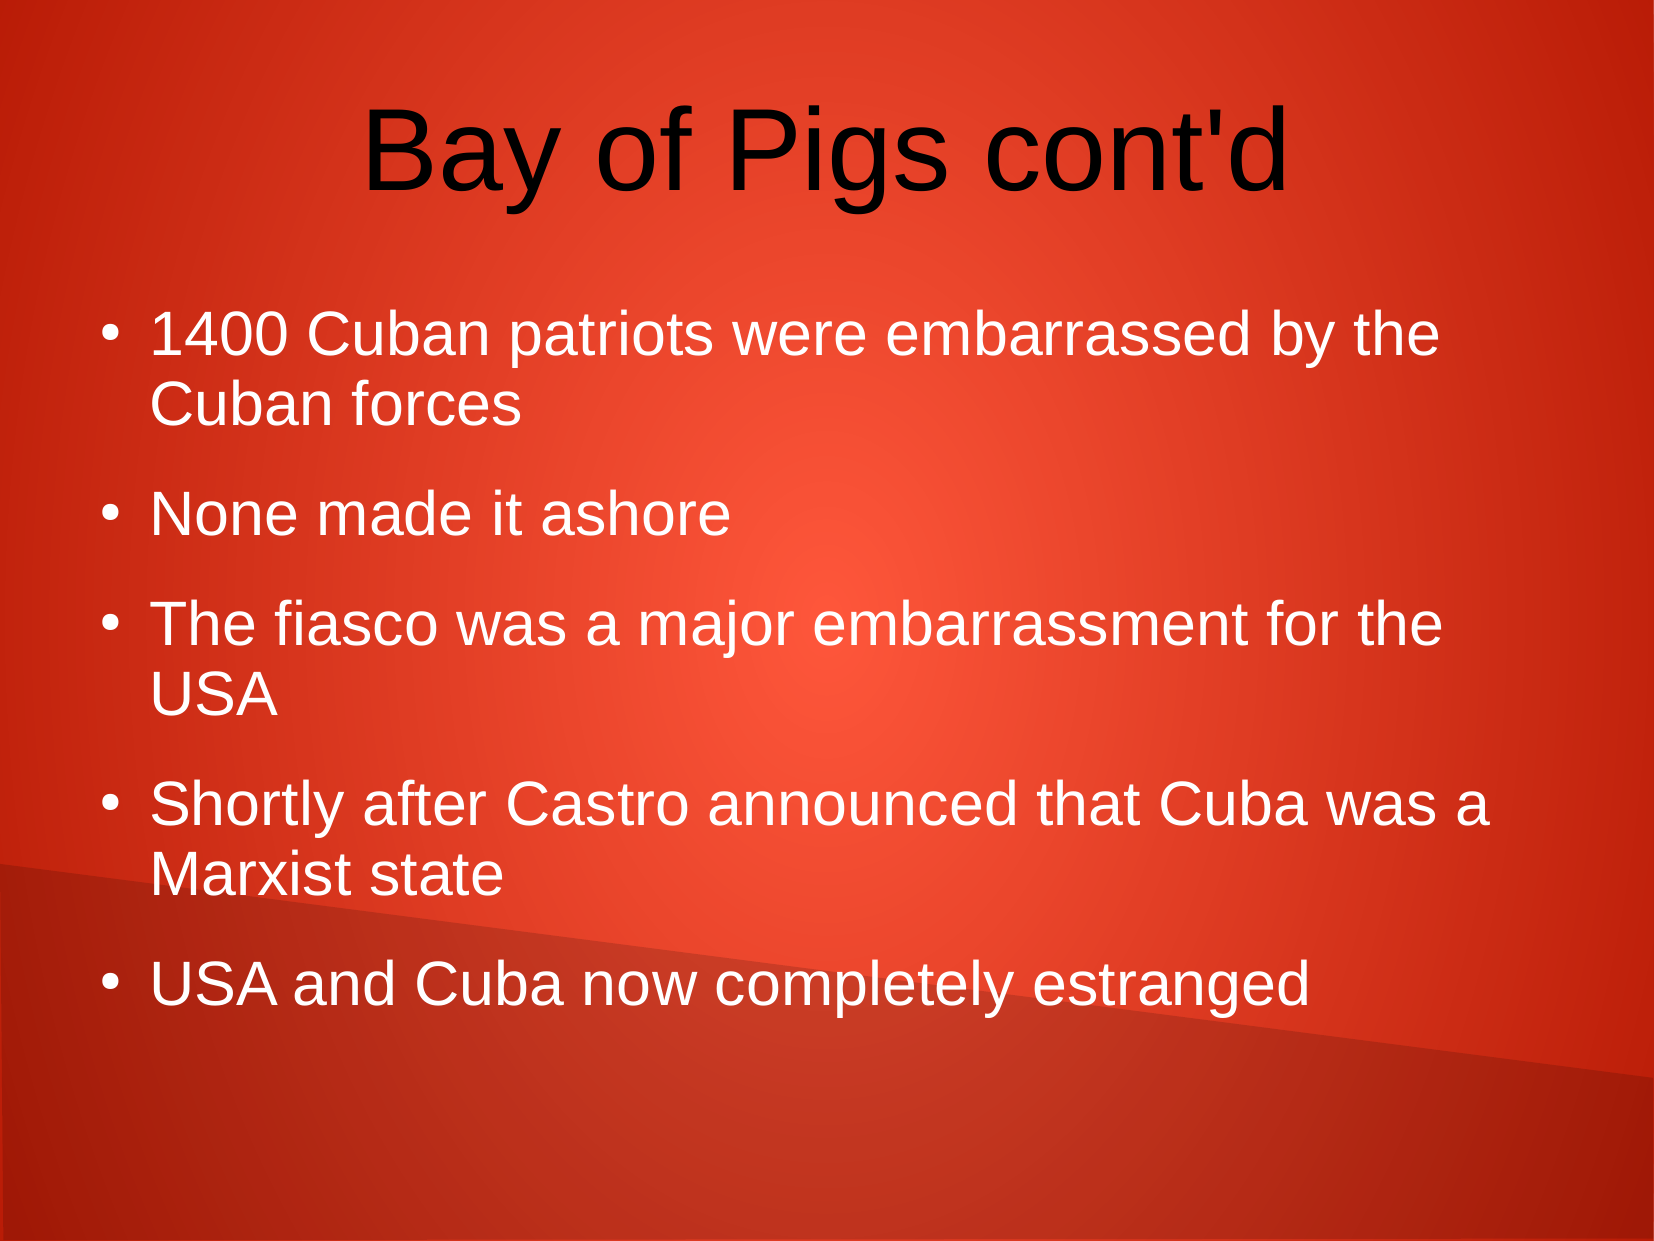

# Bay of Pigs cont'd
1400 Cuban patriots were embarrassed by the Cuban forces
None made it ashore
The fiasco was a major embarrassment for the USA
Shortly after Castro announced that Cuba was a Marxist state
USA and Cuba now completely estranged